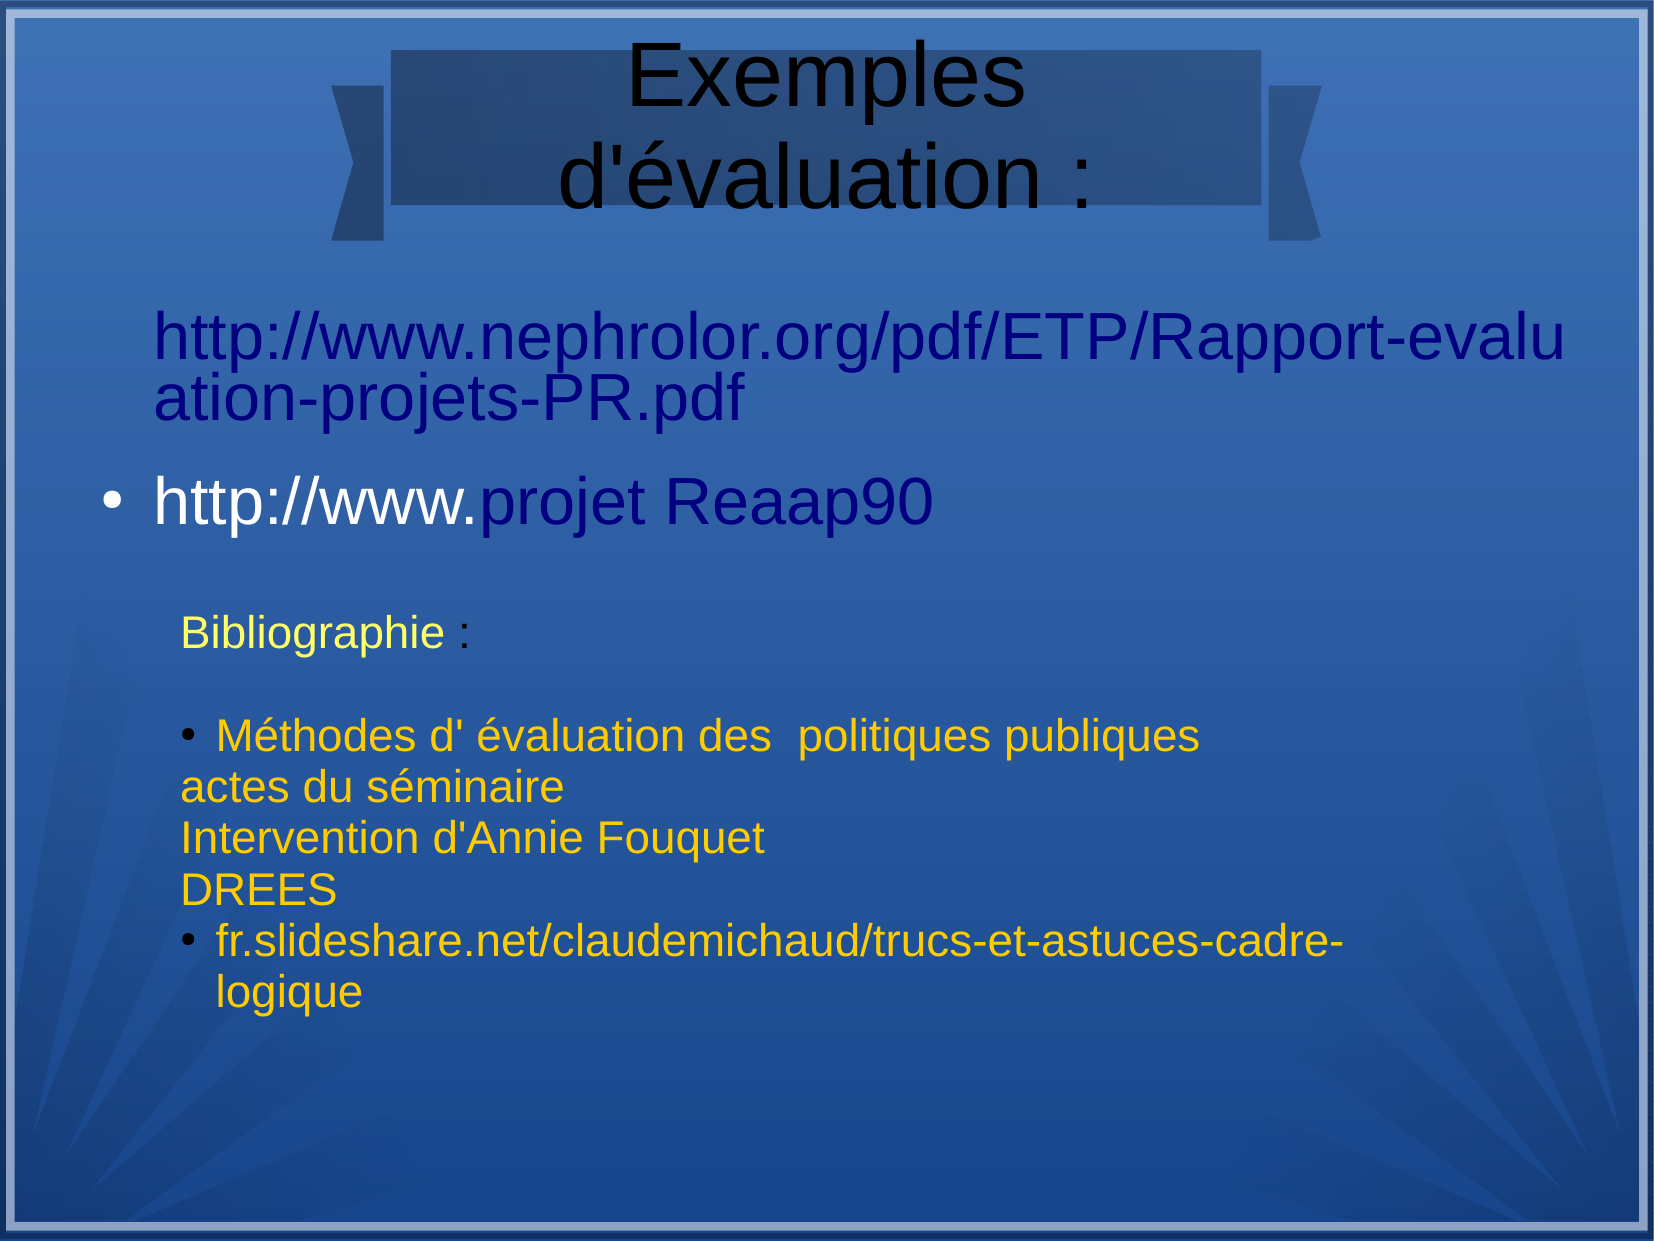

# Exemples d'évaluation :
http://www.nephrolor.org/pdf/ETP/Rapport-evaluation-projets-PR.pdf
http://www.projet Reaap90
Bibliographie :
Méthodes d' évaluation des politiques publiques
actes du séminaire
Intervention d'Annie Fouquet
DREES
fr.slideshare.net/claudemichaud/trucs-et-astuces-cadre-logique